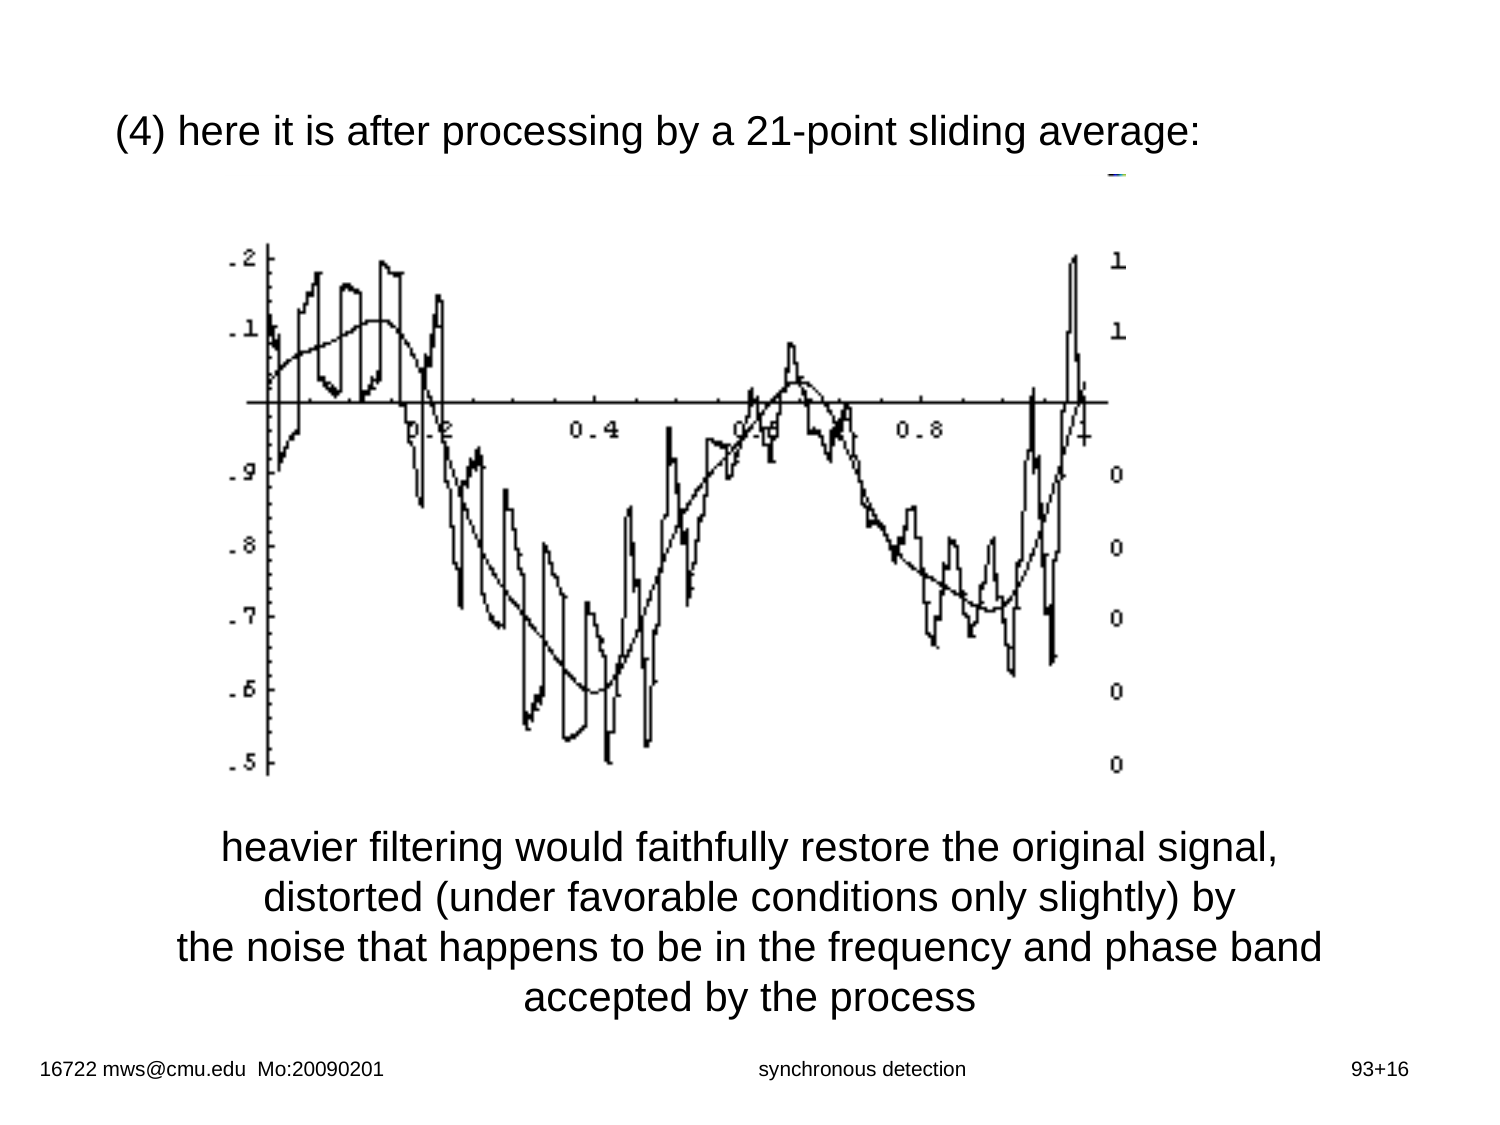

# (4) here it is after processing by a 21-point sliding average:
heavier filtering would faithfully restore the original signal,
distorted (under favorable conditions only slightly) by
the noise that happens to be in the frequency and phase band
accepted by the process
16722 mws@cmu.edu Mo:20090201
synchronous detection
16